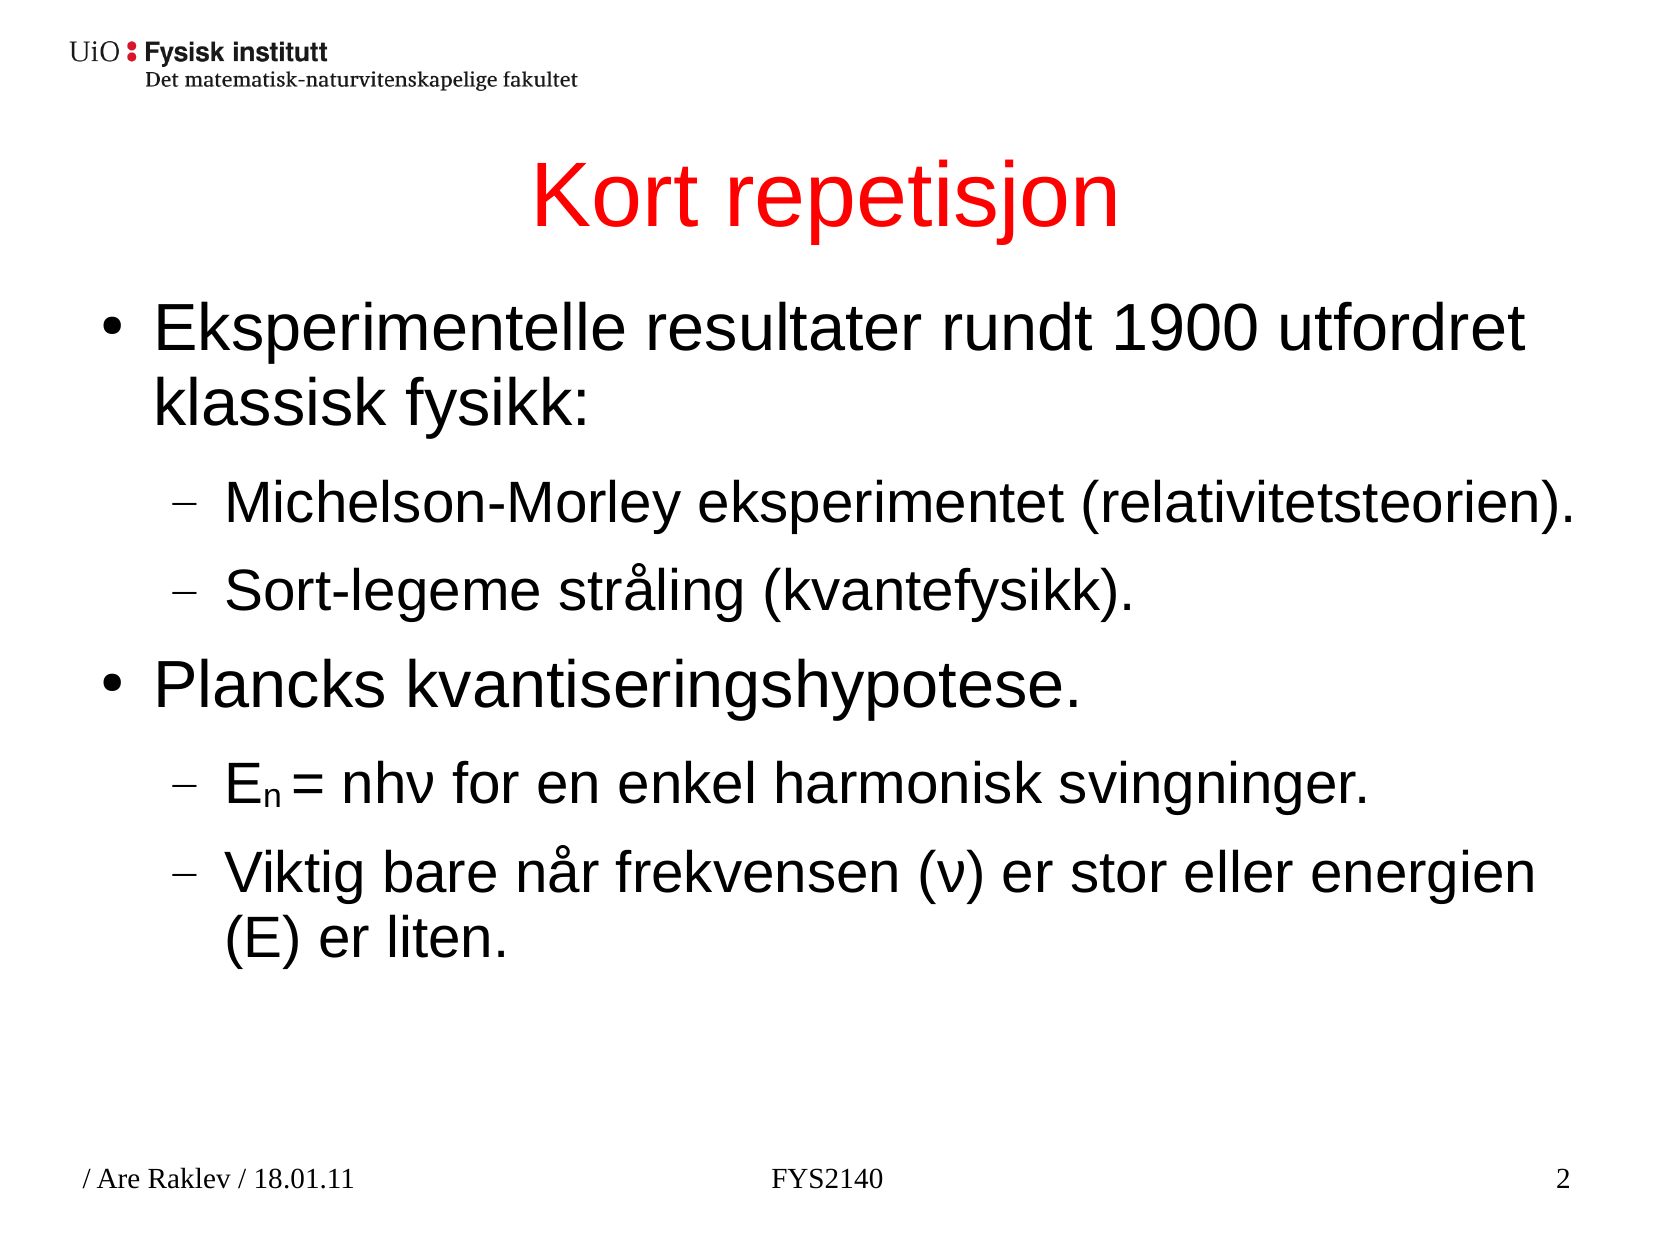

# Kort repetisjon
Eksperimentelle resultater rundt 1900 utfordret klassisk fysikk:
Michelson-Morley eksperimentet (relativitetsteorien).
Sort-legeme stråling (kvantefysikk).
Plancks kvantiseringshypotese.
En = nhν for en enkel harmonisk svingninger.
Viktig bare når frekvensen (ν) er stor eller energien (E) er liten.
/ Are Raklev / 18.01.11
FYS2140
2